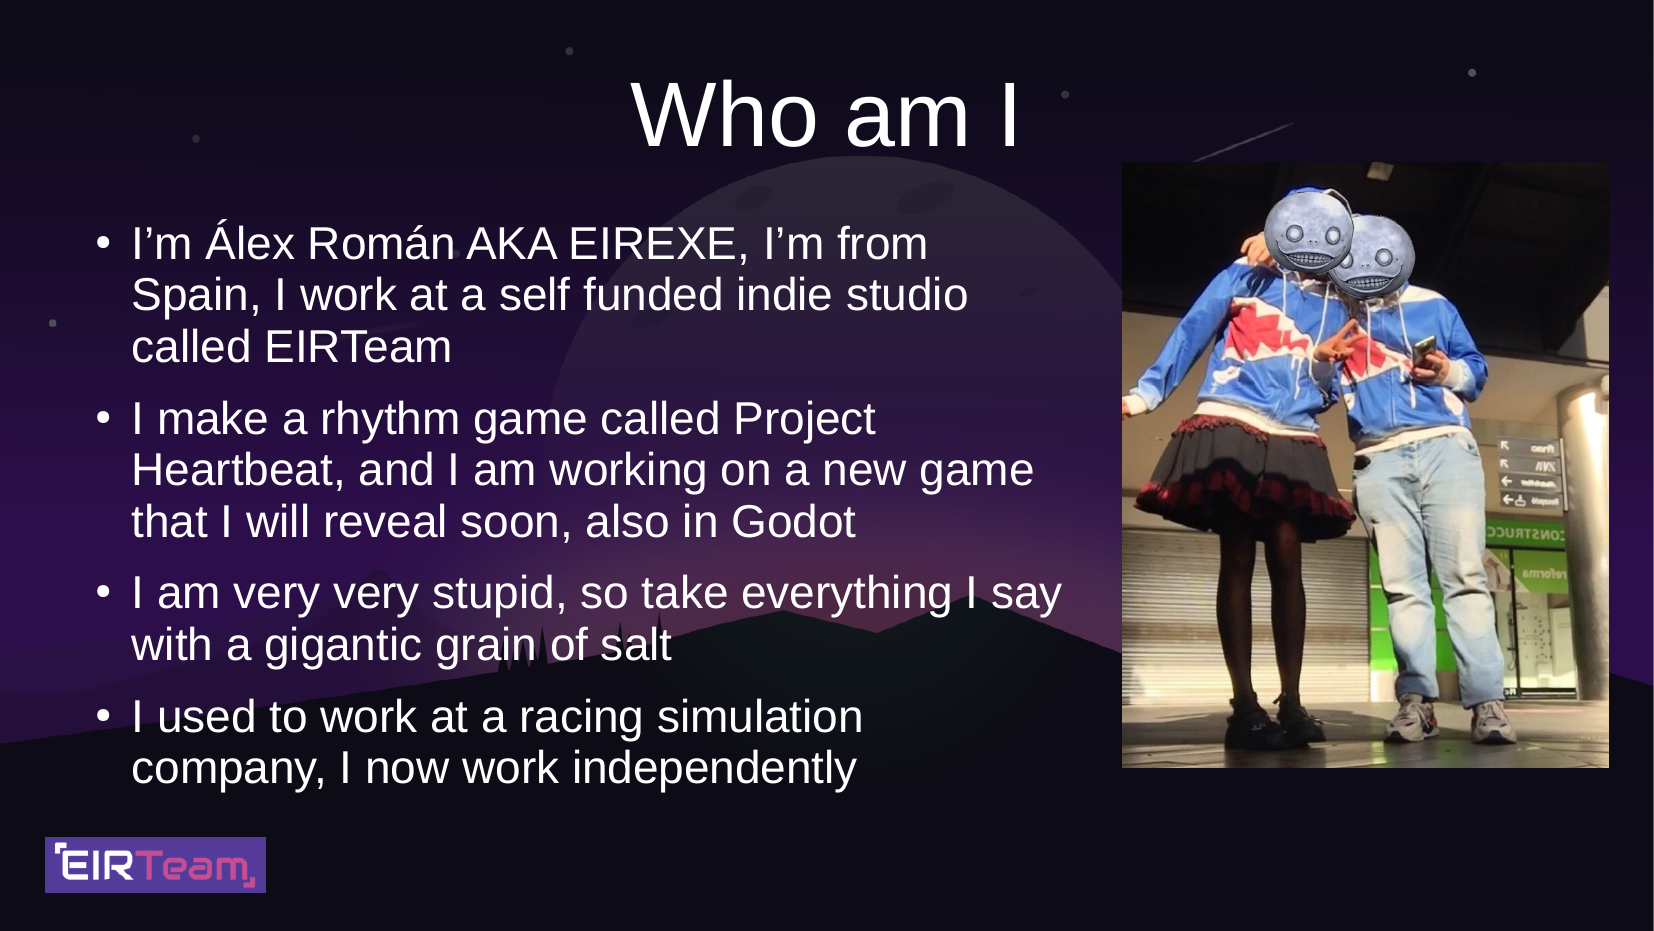

# Who am I
I’m Álex Román AKA EIREXE, I’m from Spain, I work at a self funded indie studio called EIRTeam
I make a rhythm game called Project Heartbeat, and I am working on a new game that I will reveal soon, also in Godot
I am very very stupid, so take everything I say with a gigantic grain of salt
I used to work at a racing simulation company, I now work independently